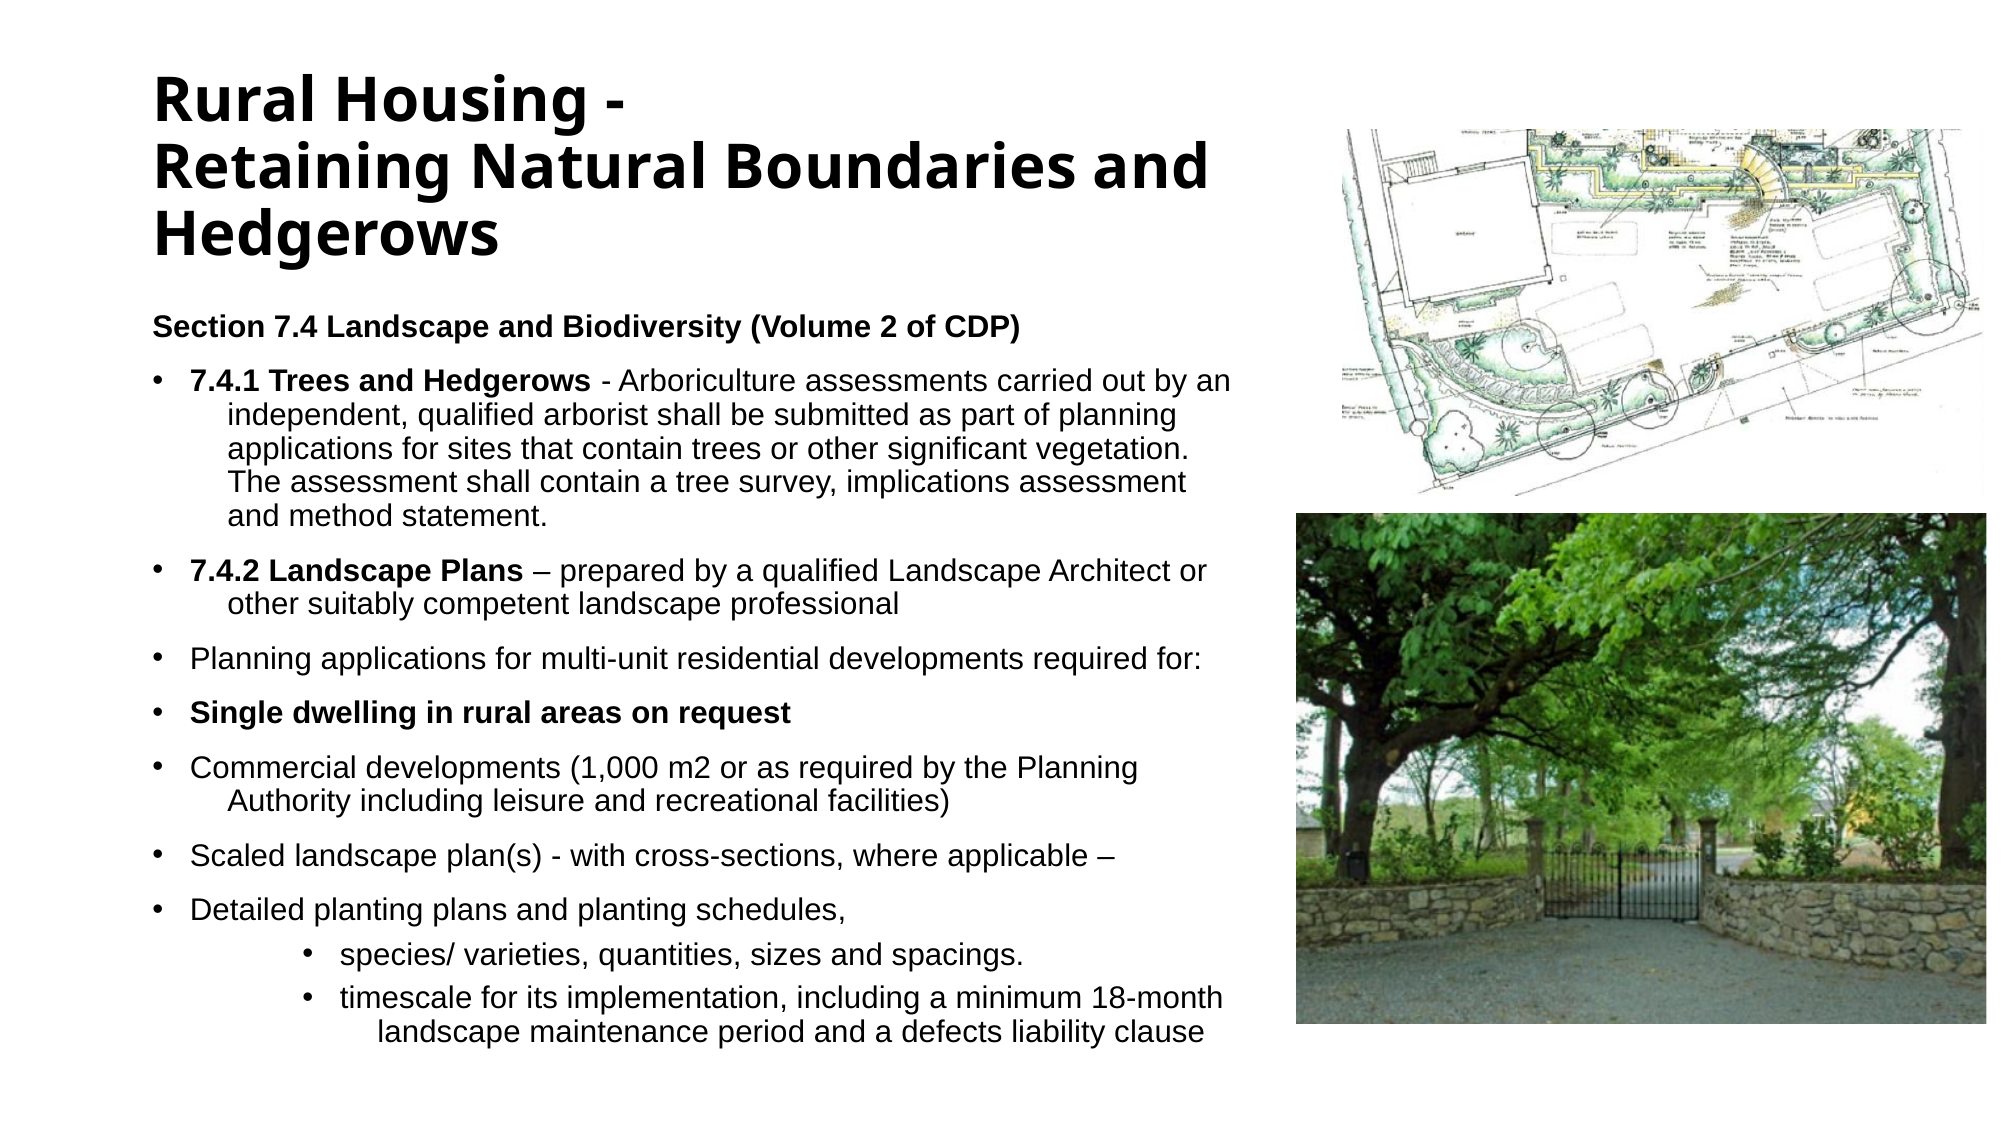

# Rural Housing - Retaining Natural Boundaries and Hedgerows
Section 7.4 Landscape and Biodiversity (Volume 2 of CDP)
7.4.1 Trees and Hedgerows - Arboriculture assessments carried out by an independent, qualified arborist shall be submitted as part of planning applications for sites that contain trees or other significant vegetation. The assessment shall contain a tree survey, implications assessment and method statement.
7.4.2 Landscape Plans – prepared by a qualified Landscape Architect or other suitably competent landscape professional
Planning applications for multi-unit residential developments required for:
Single dwelling in rural areas on request
Commercial developments (1,000 m2 or as required by the Planning Authority including leisure and recreational facilities)
Scaled landscape plan(s) - with cross-sections, where applicable –
Detailed planting plans and planting schedules,
species/ varieties, quantities, sizes and spacings.
timescale for its implementation, including a minimum 18-month landscape maintenance period and a defects liability clause